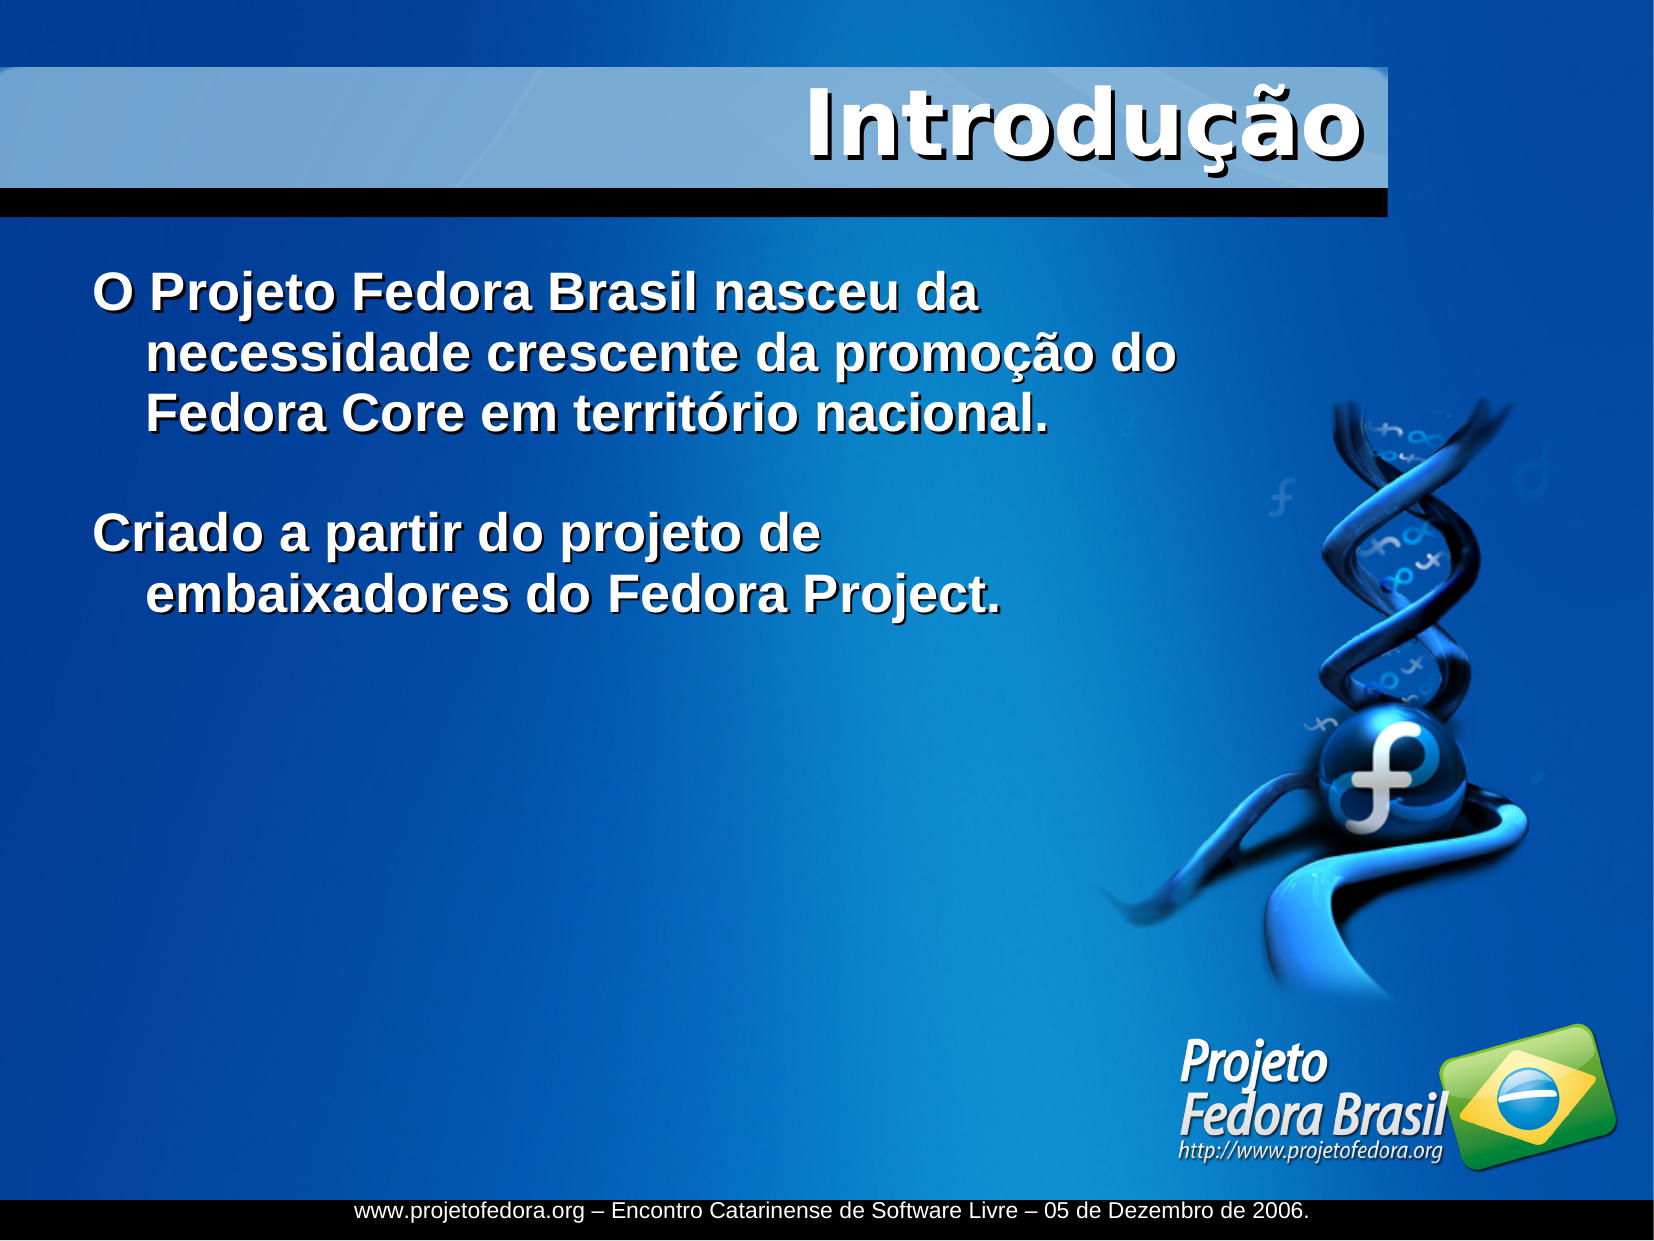

Introdução
# O Projeto Fedora Brasil nasceu da necessidade crescente da promoção do Fedora Core em território nacional.
Criado a partir do projeto de embaixadores do Fedora Project.
www.projetofedora.org – Encontro Catarinense de Software Livre – 05 de Dezembro de 2006.